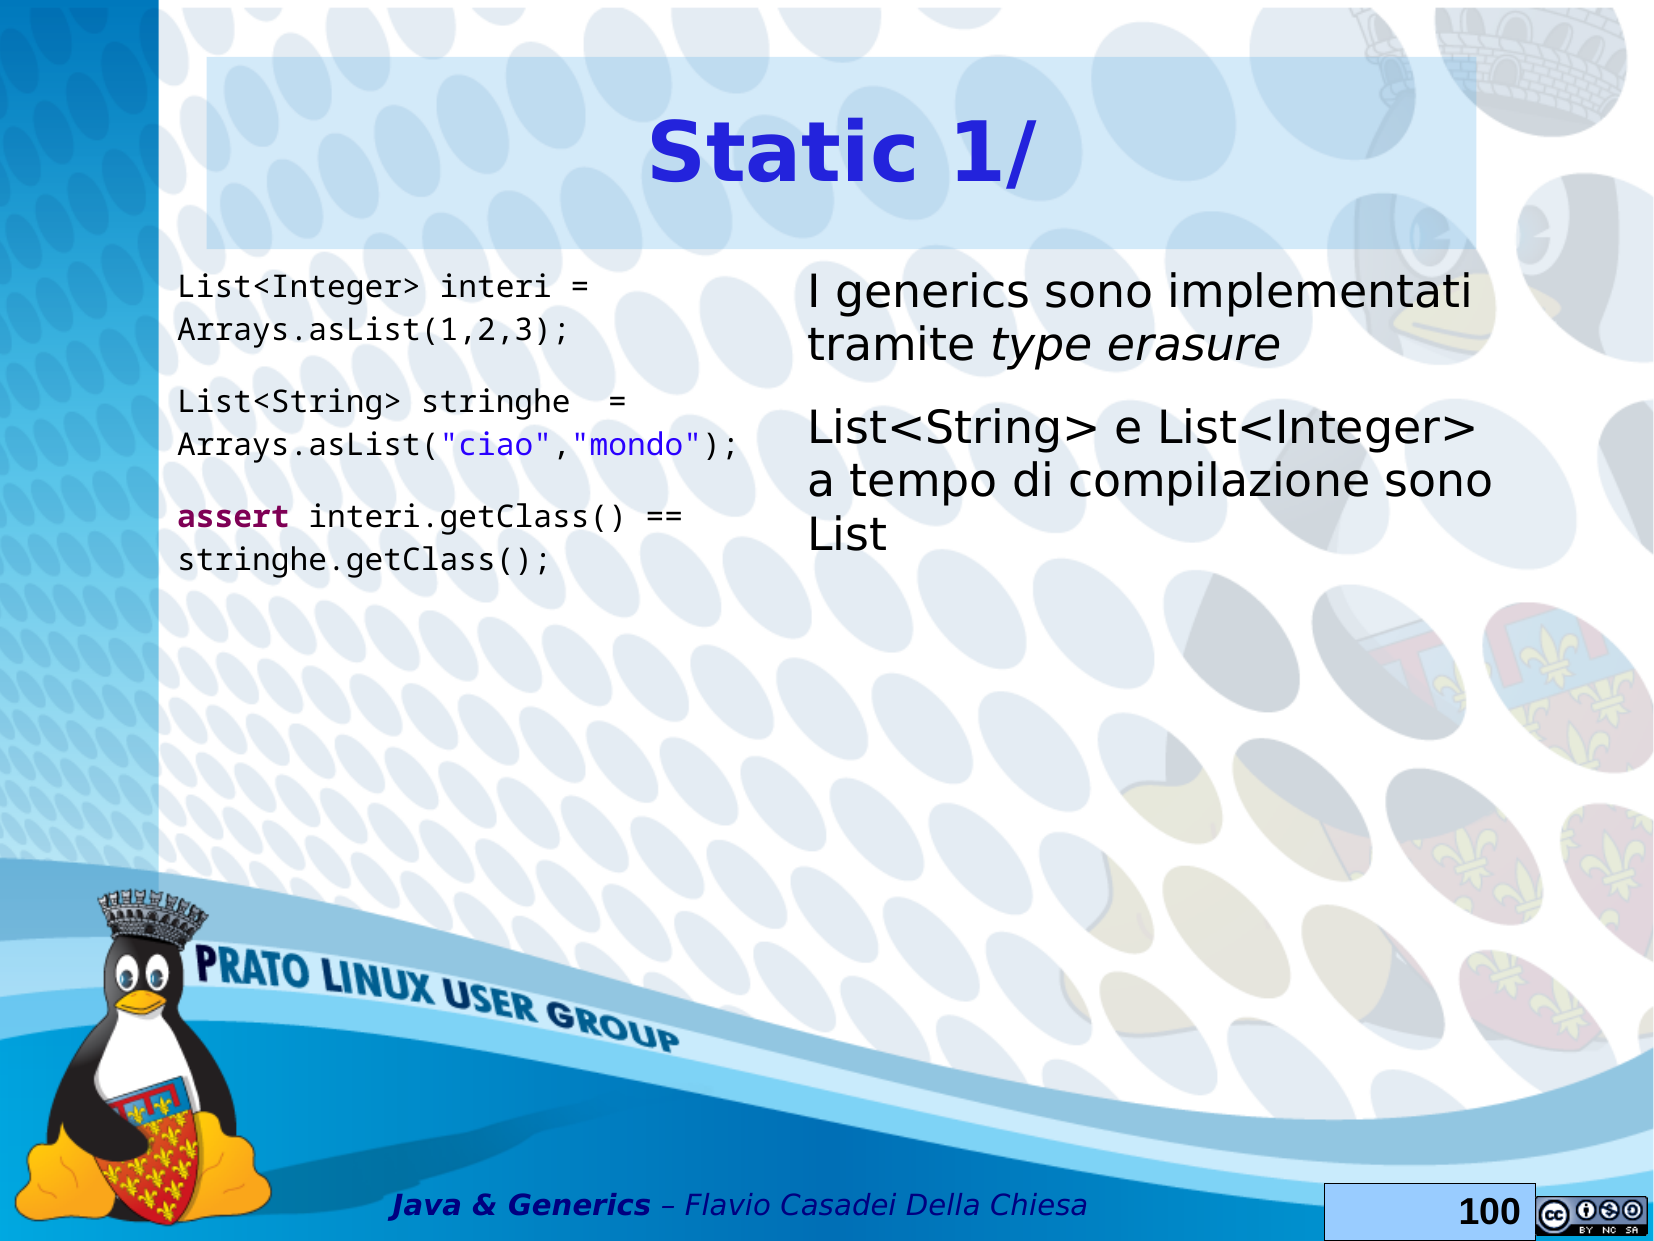

# Static 1/
List<Integer> interi = Arrays.asList(1,2,3);
List<String> stringhe = Arrays.asList("ciao","mondo");
assert interi.getClass() == stringhe.getClass();
I generics sono implementati tramite type erasure
List<String> e List<Integer> a tempo di compilazione sono List